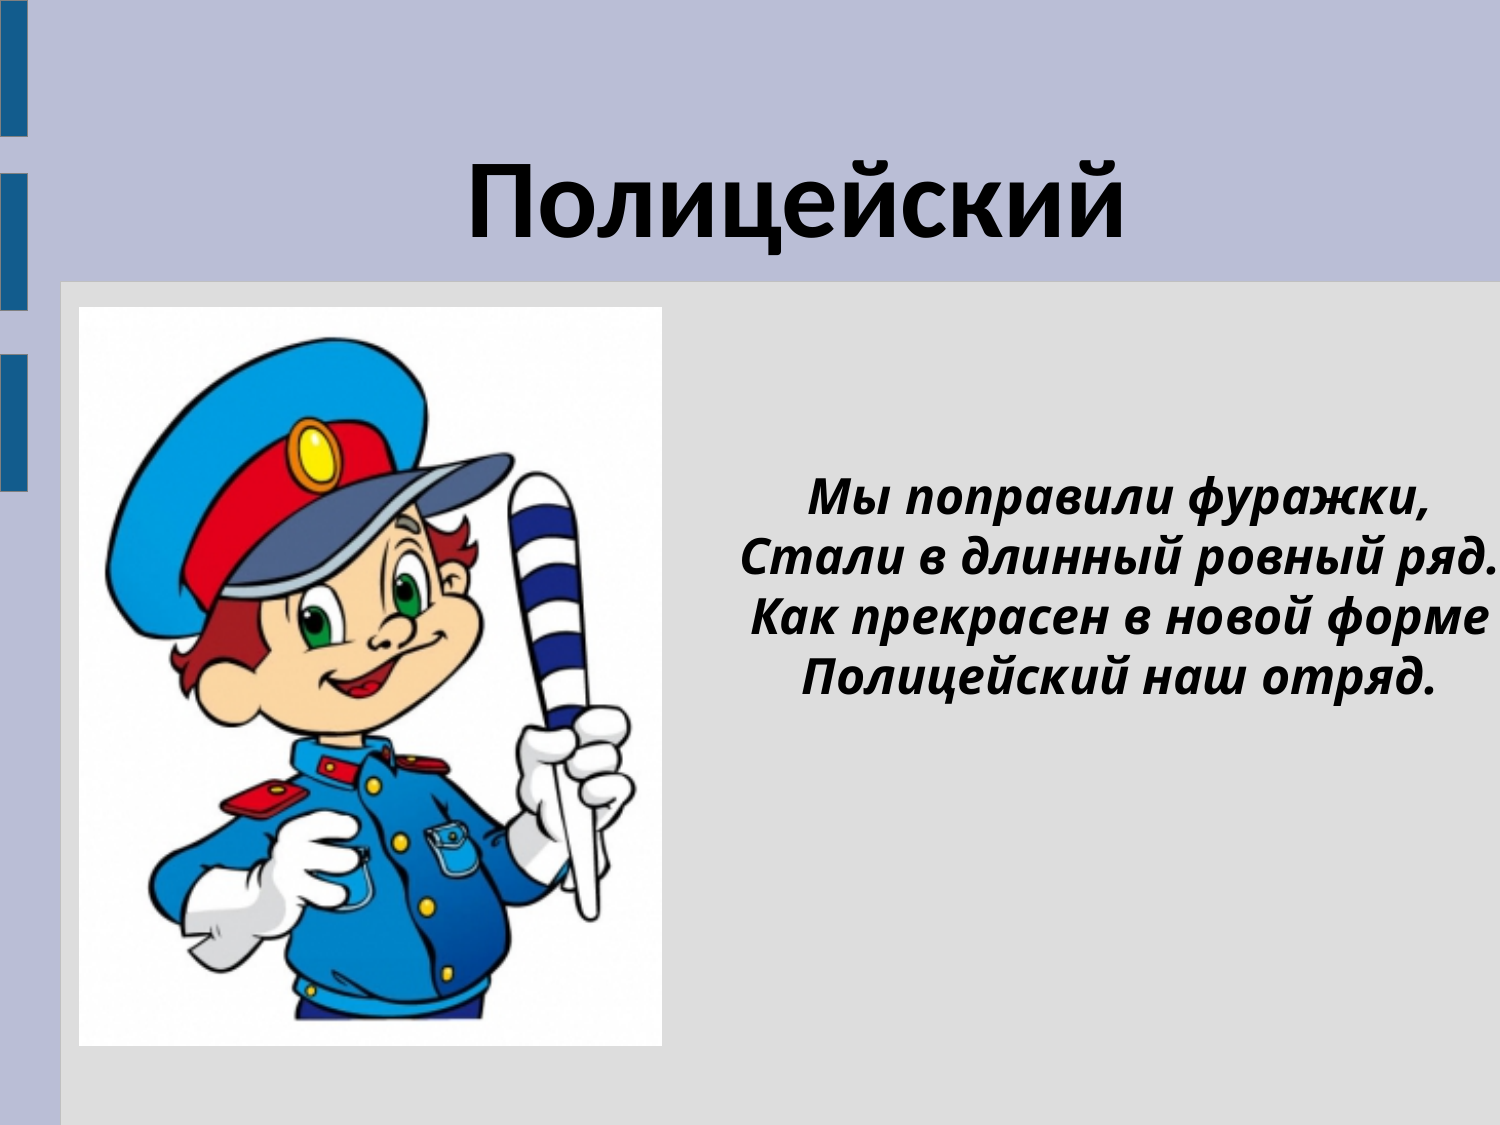

Полицейский
# Мы поправили фуражки, Стали в длинный ровный ряд. Как прекрасен в новой форме Полицейский наш отряд.